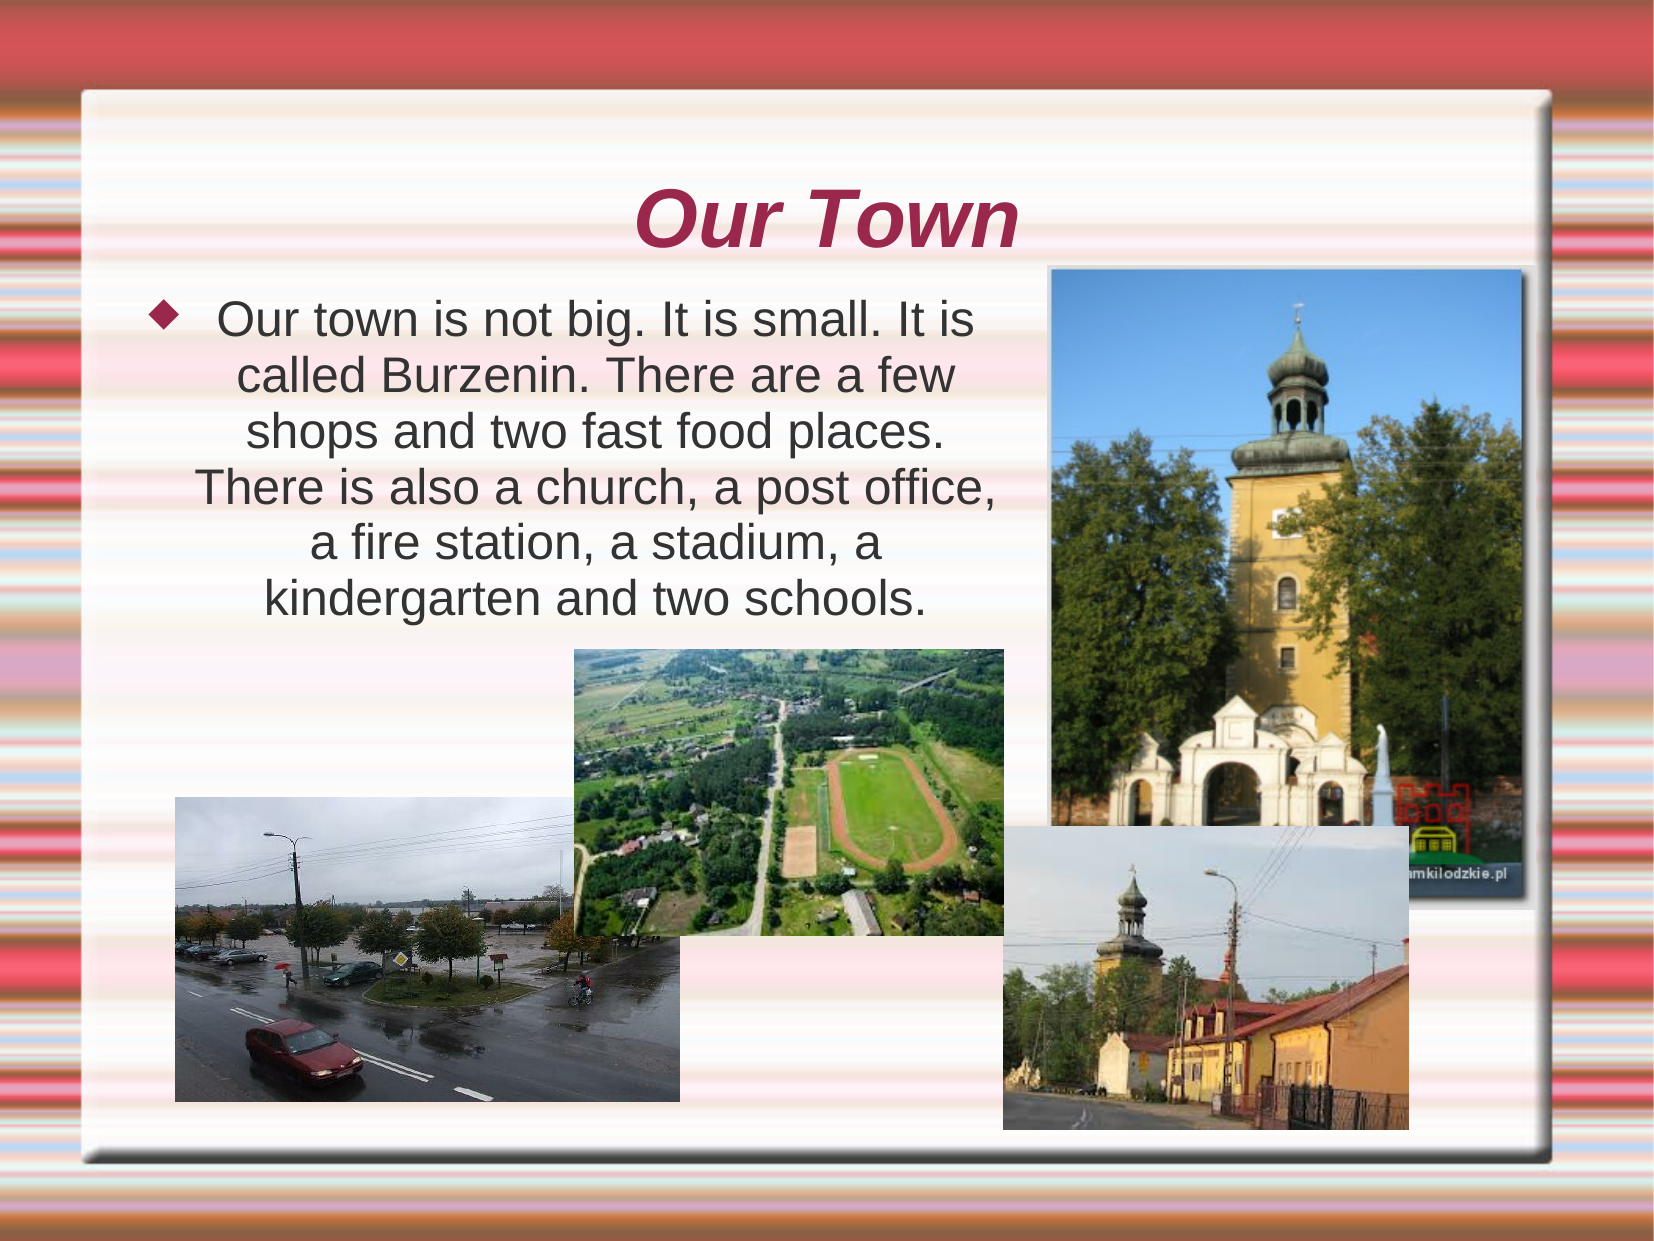

# Our Town
Our town is not big. It is small. It is called Burzenin. There are a few shops and two fast food places. There is also a church, a post office, a fire station, a stadium, a kindergarten and two schools.